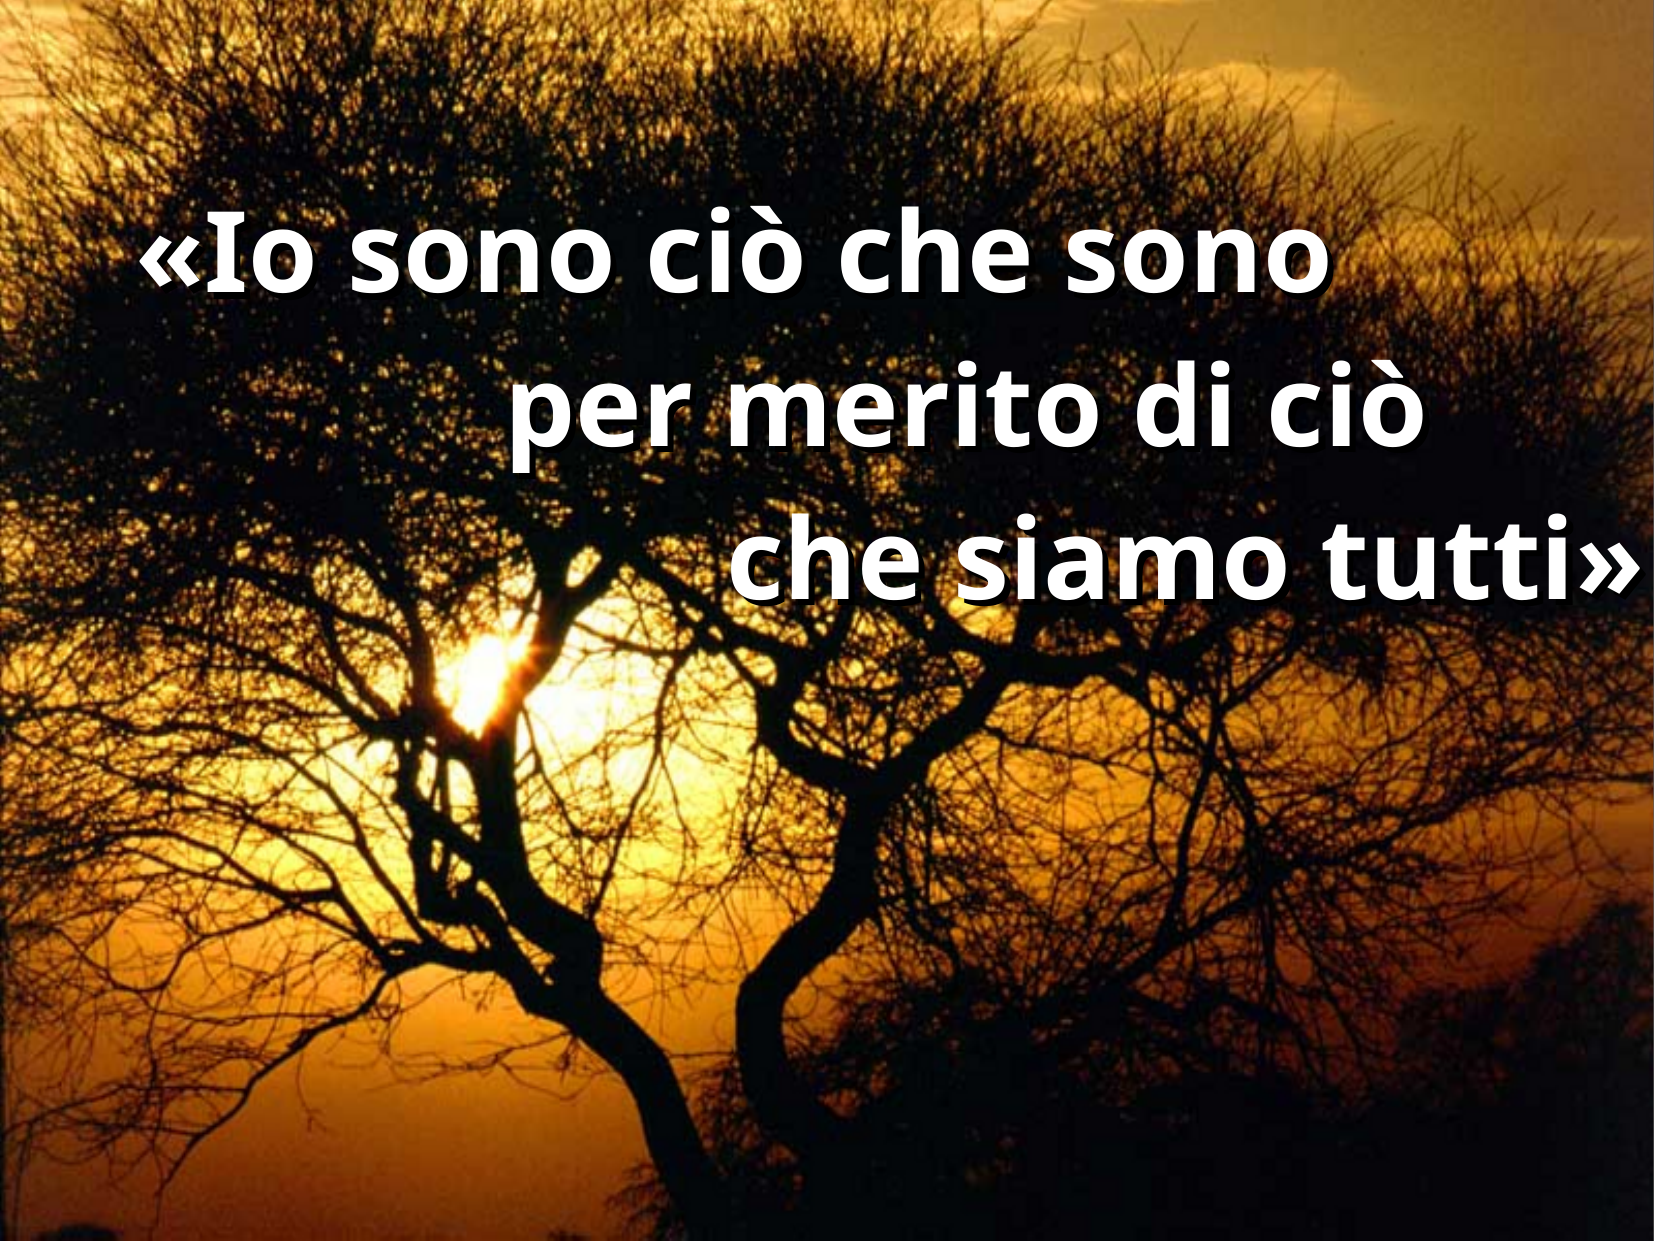

«Io sono ciò che sono
					per merito di ciò
								che siamo tutti»